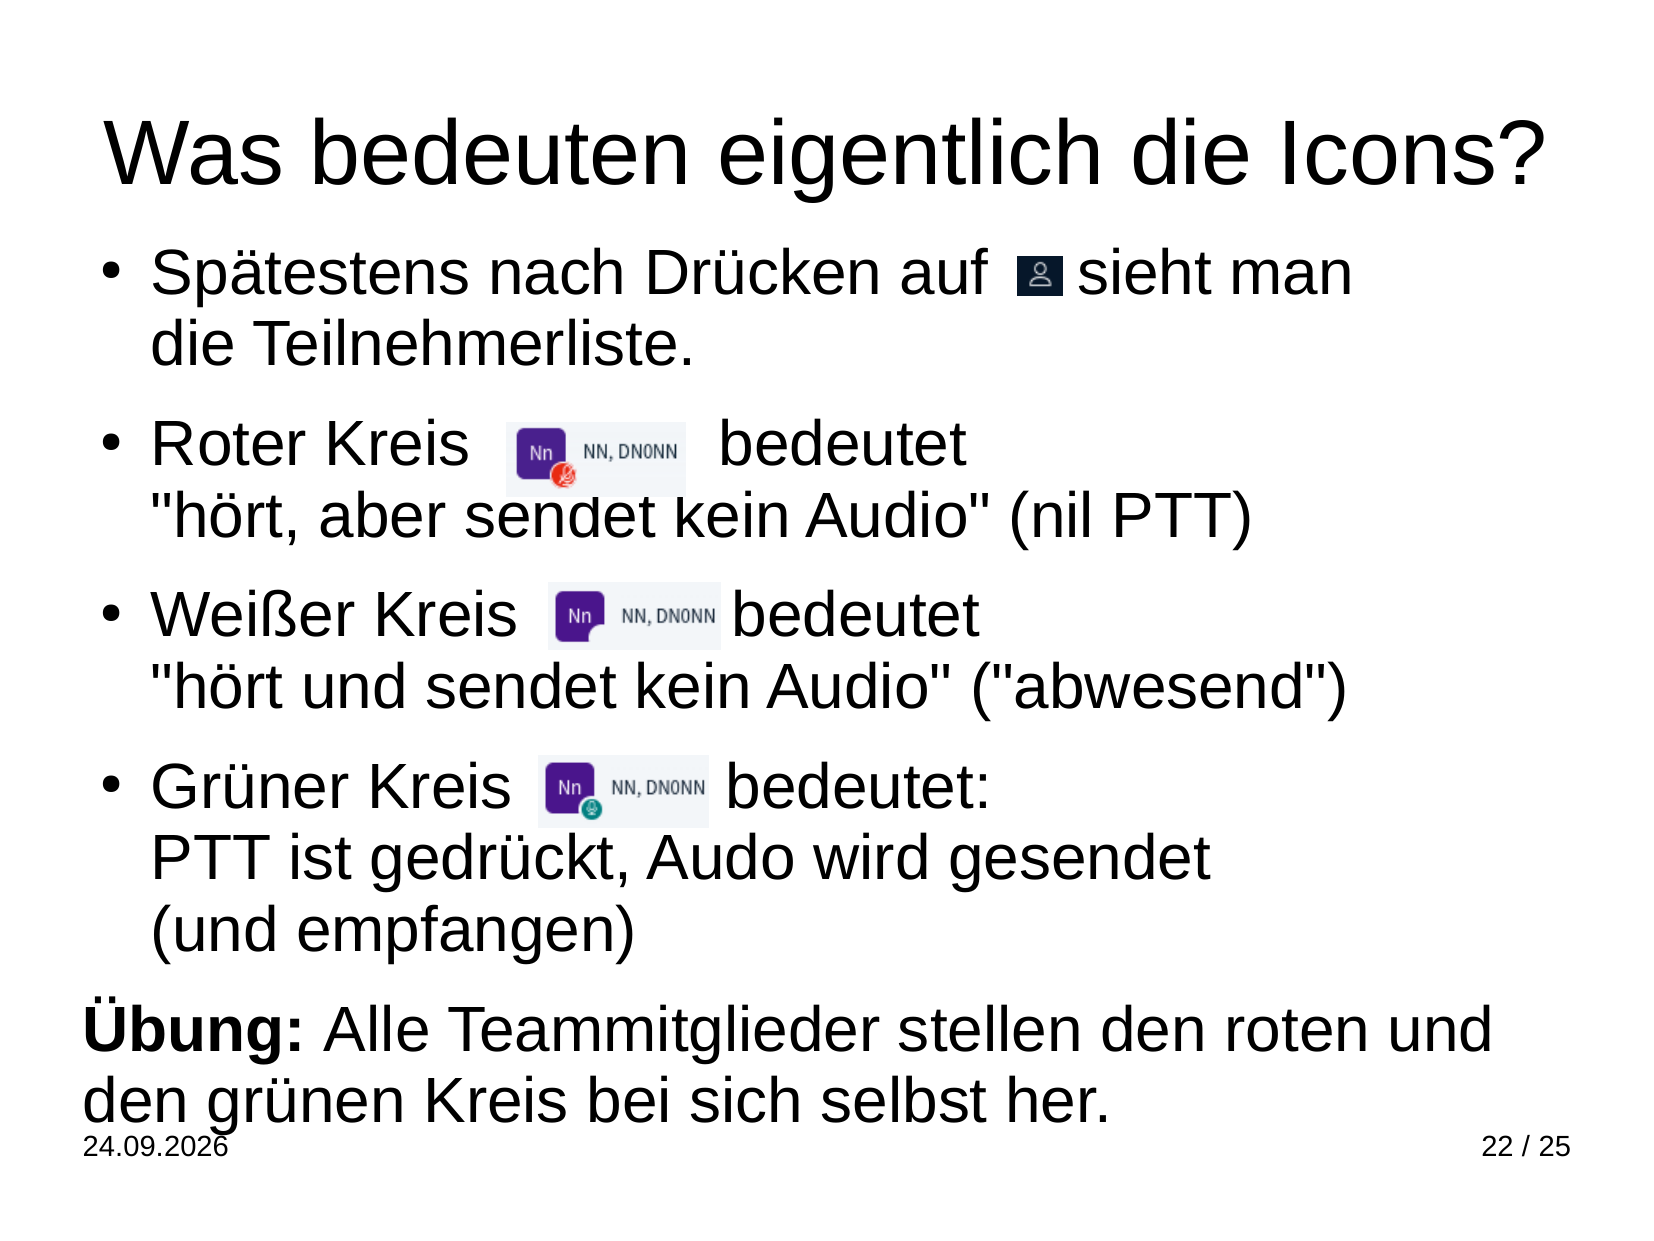

# Was bedeuten eigentlich die Icons?
Spätestens nach Drücken auf sieht man
die Teilnehmerliste.
Roter Kreis bedeutet
"hört, aber sendet kein Audio" (nil PTT)
Weißer Kreis bedeutet
"hört und sendet kein Audio" ("abwesend")
Grüner Kreis bedeutet:
PTT ist gedrückt, Audo wird gesendet
(und empfangen)
Übung: Alle Teammitglieder stellen den roten und den grünen Kreis bei sich selbst her.